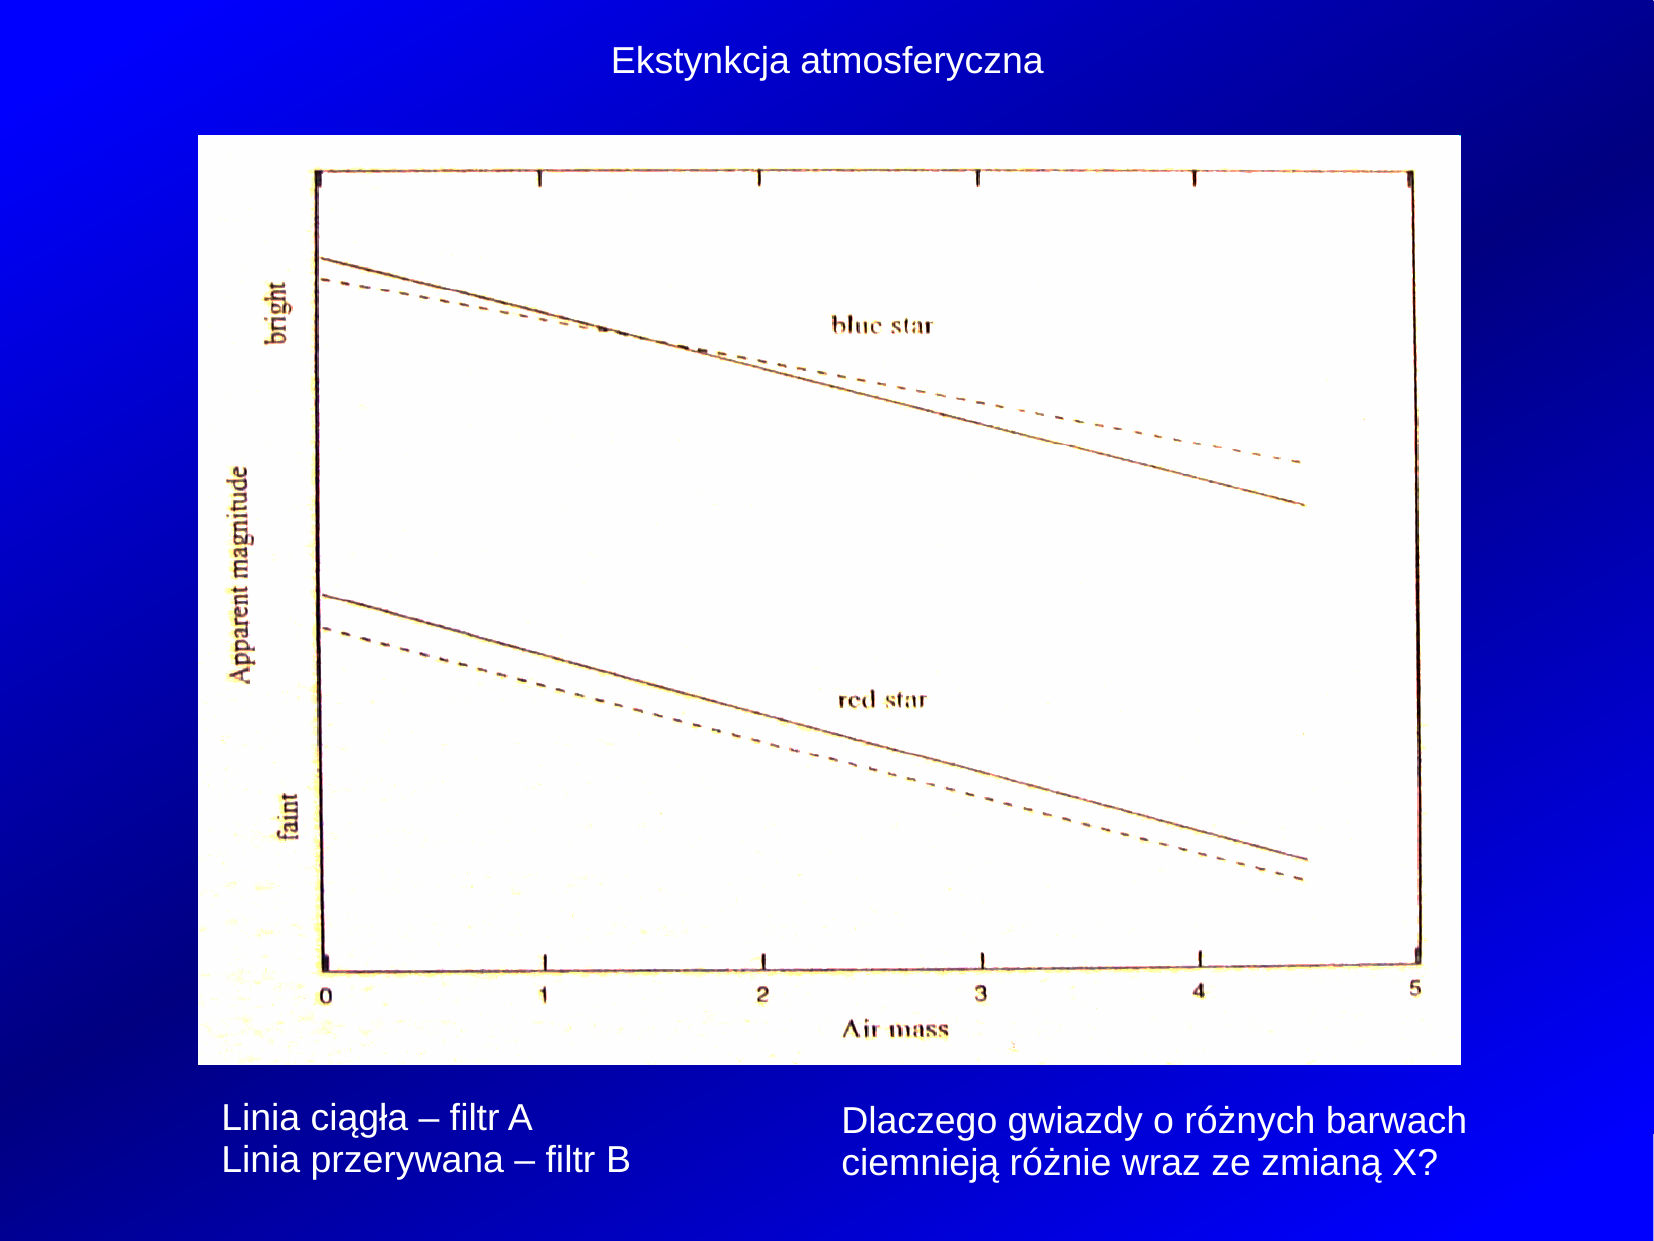

Ekstynkcja atmosferyczna
Linia ciągła – filtr A
Linia przerywana – filtr B
Dlaczego gwiazdy o różnych barwach
ciemnieją różnie wraz ze zmianą X?